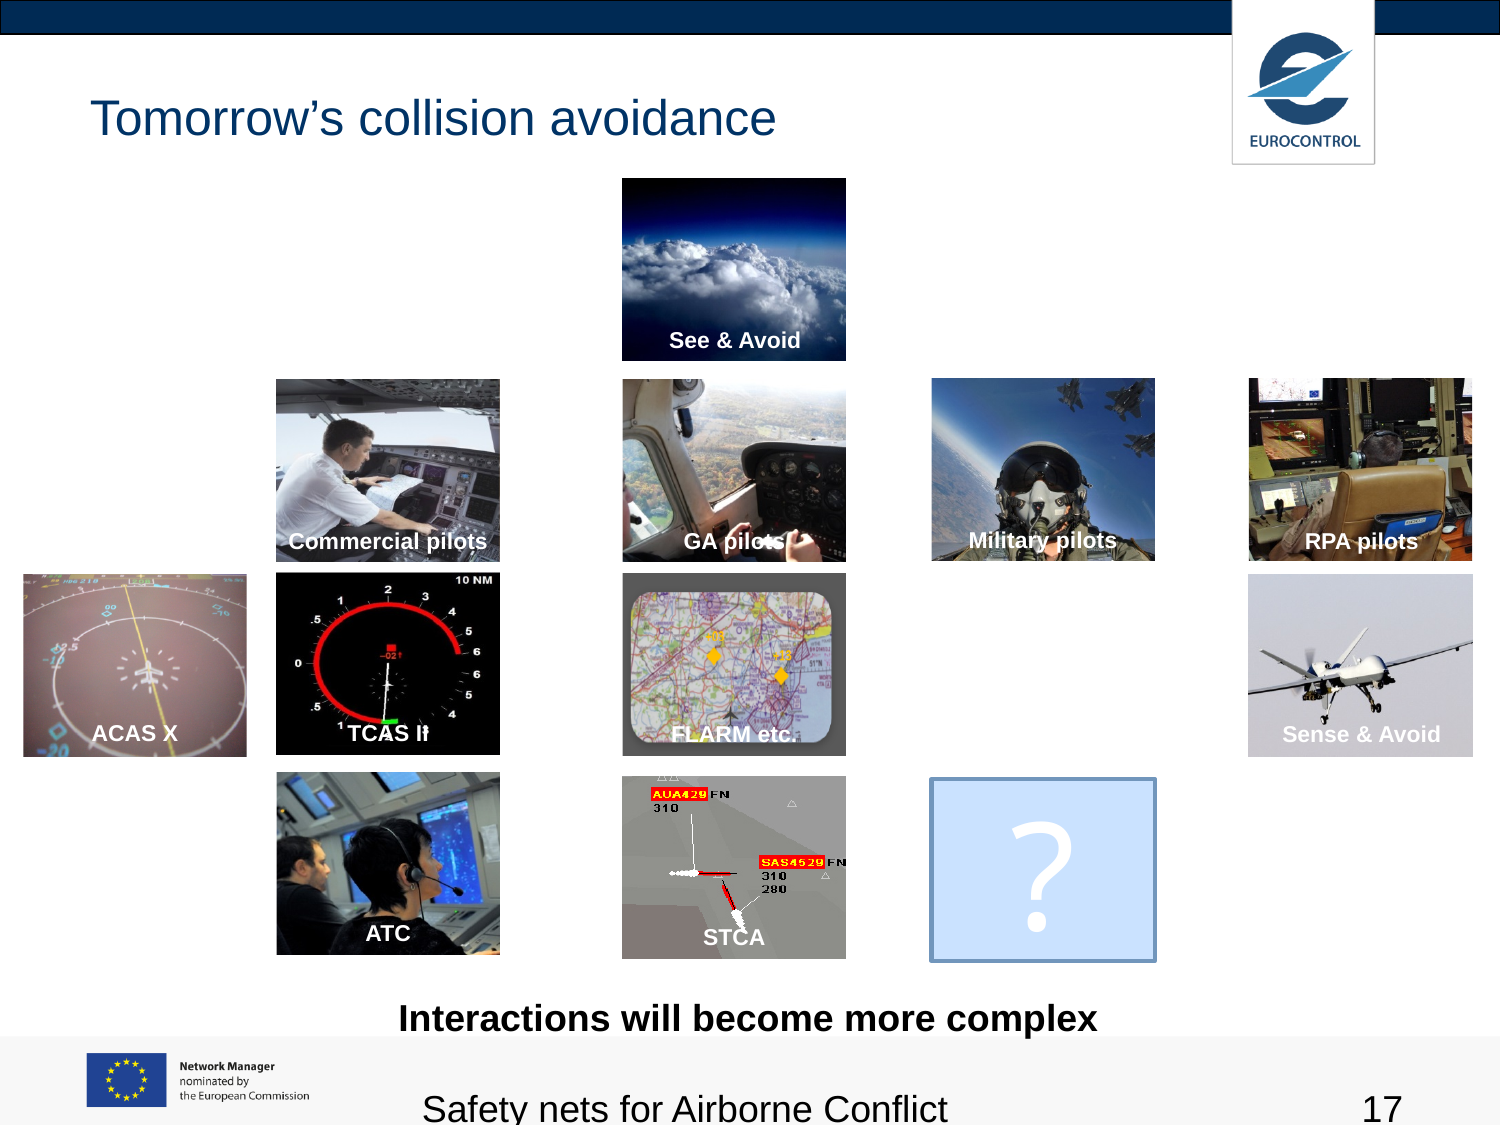

# Tomorrow’s collision avoidance
See & Avoid
Military pilots
RPA pilots
Commercial pilots
GA pilots
TCAS II
FLARM etc.
ACAS X
Sense & Avoid
ATC
STCA
?
Interactions will become more complex
Safety nets for Airborne Conflict